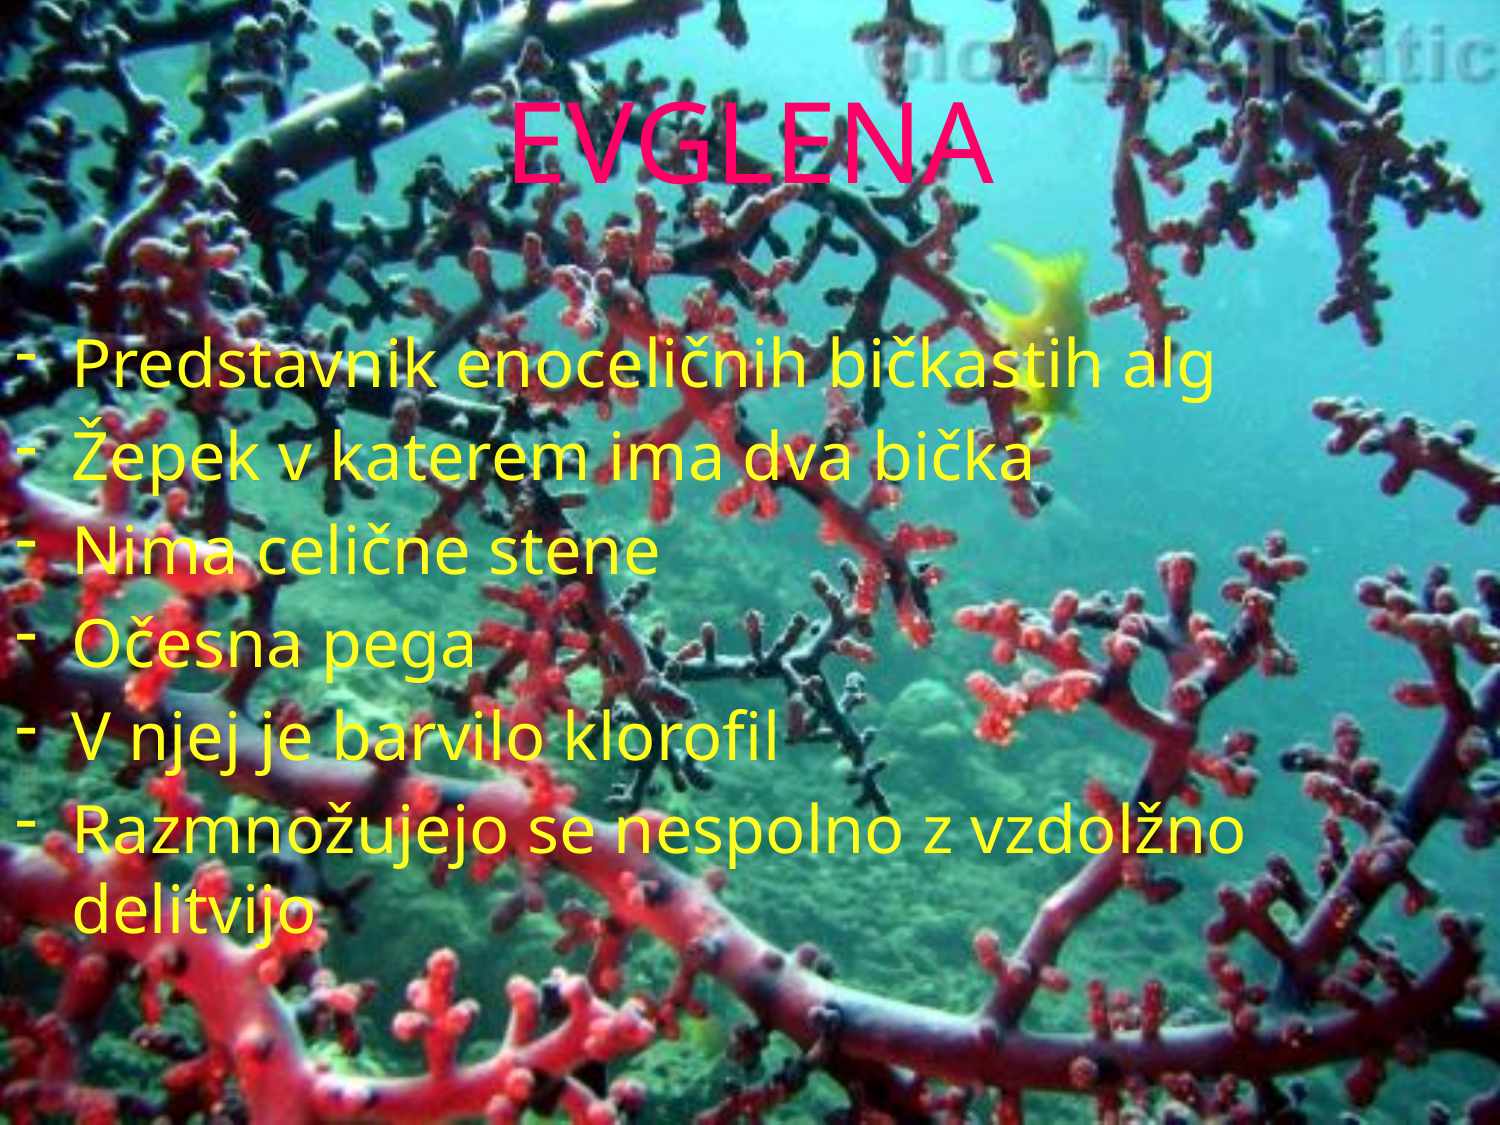

# EVGLENA
Predstavnik enoceličnih bičkastih alg
Žepek v katerem ima dva bička
Nima celične stene
Očesna pega
V njej je barvilo klorofil
Razmnožujejo se nespolno z vzdolžno delitvijo